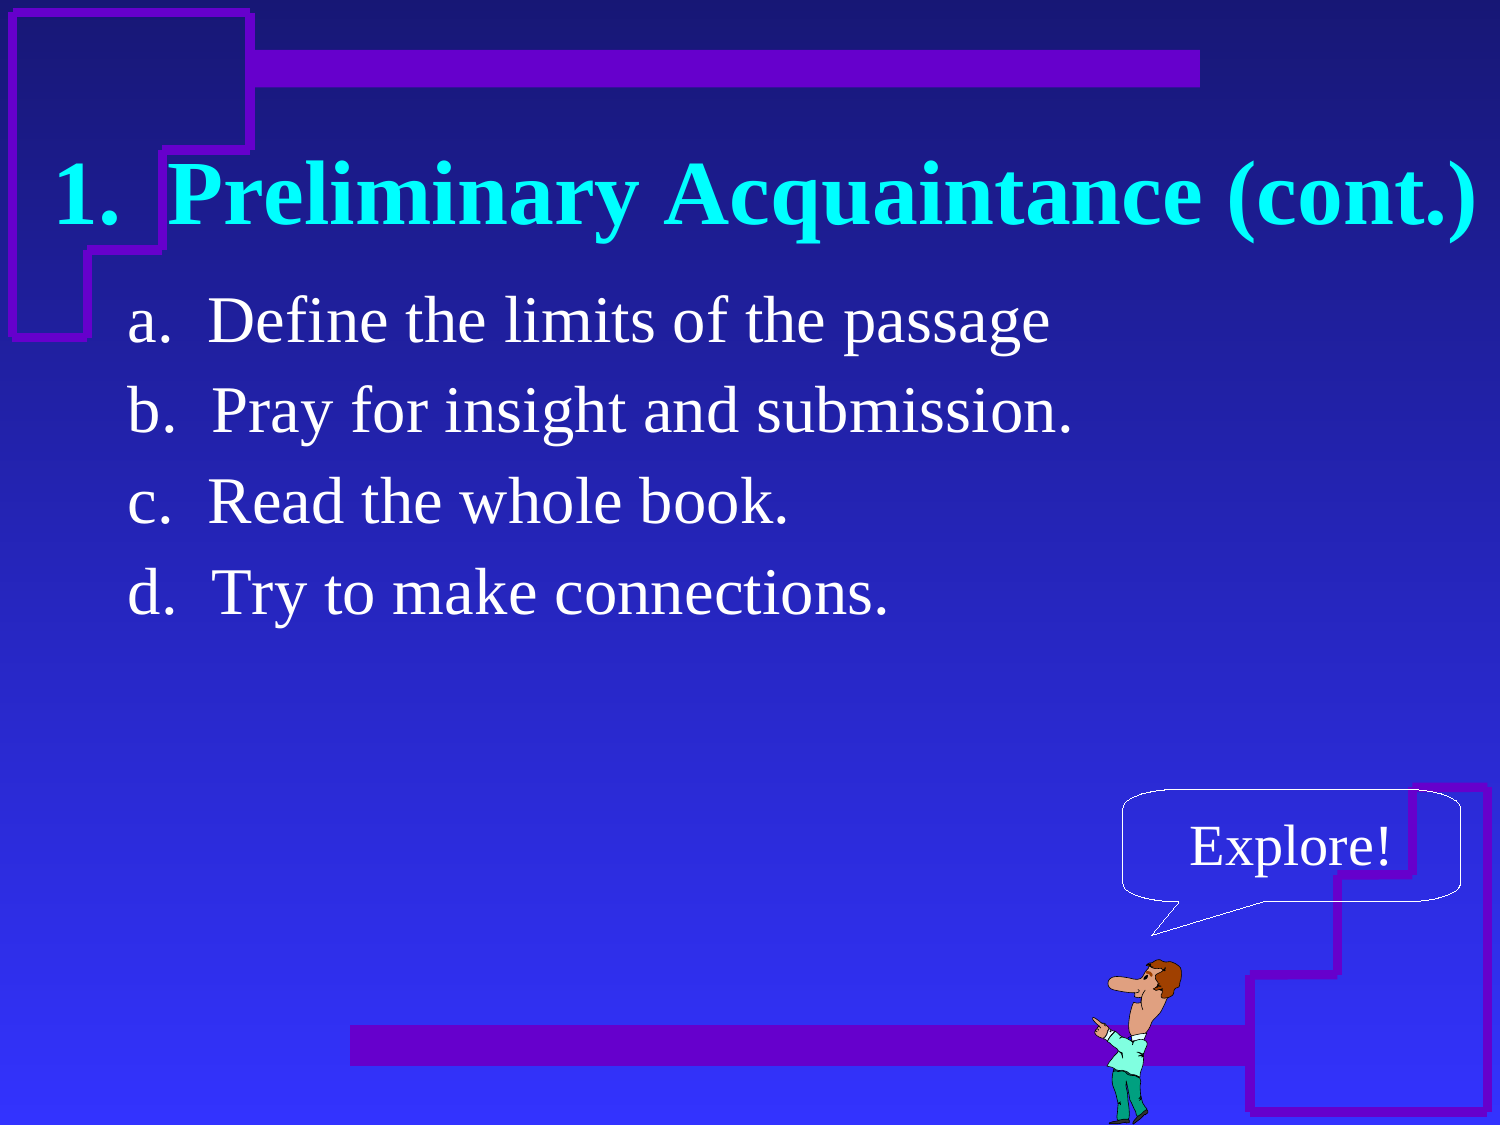

# 1. Preliminary Acquaintance (cont.)
a. Define the limits of the passage
b. Pray for insight and submission.
c. Read the whole book.
d. Try to make connections.
Explore!